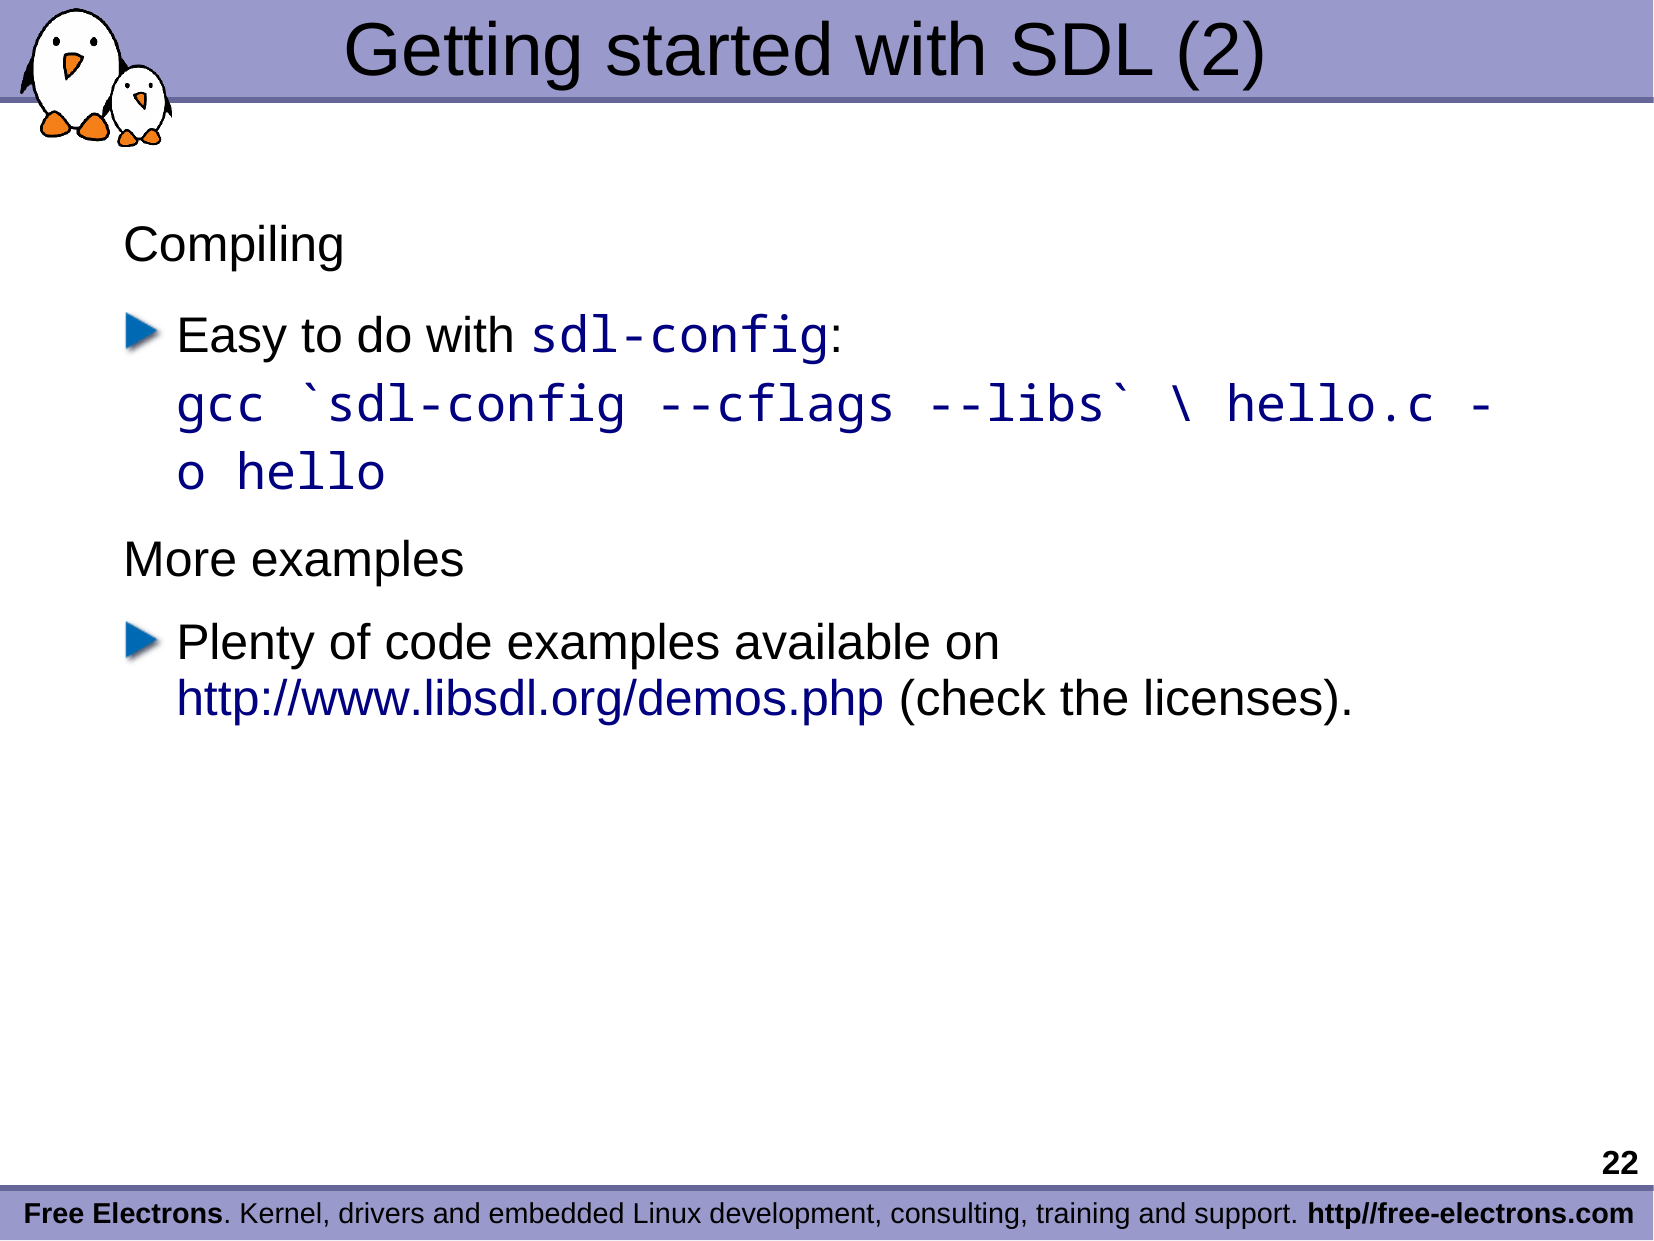

# Getting started with SDL (2)
Compiling
Easy to do with sdl-config:
gcc `sdl-config --cflags --libs` \ hello.c -o hello
More examples
Plenty of code examples available on
http://www.libsdl.org/demos.php (check the licenses).